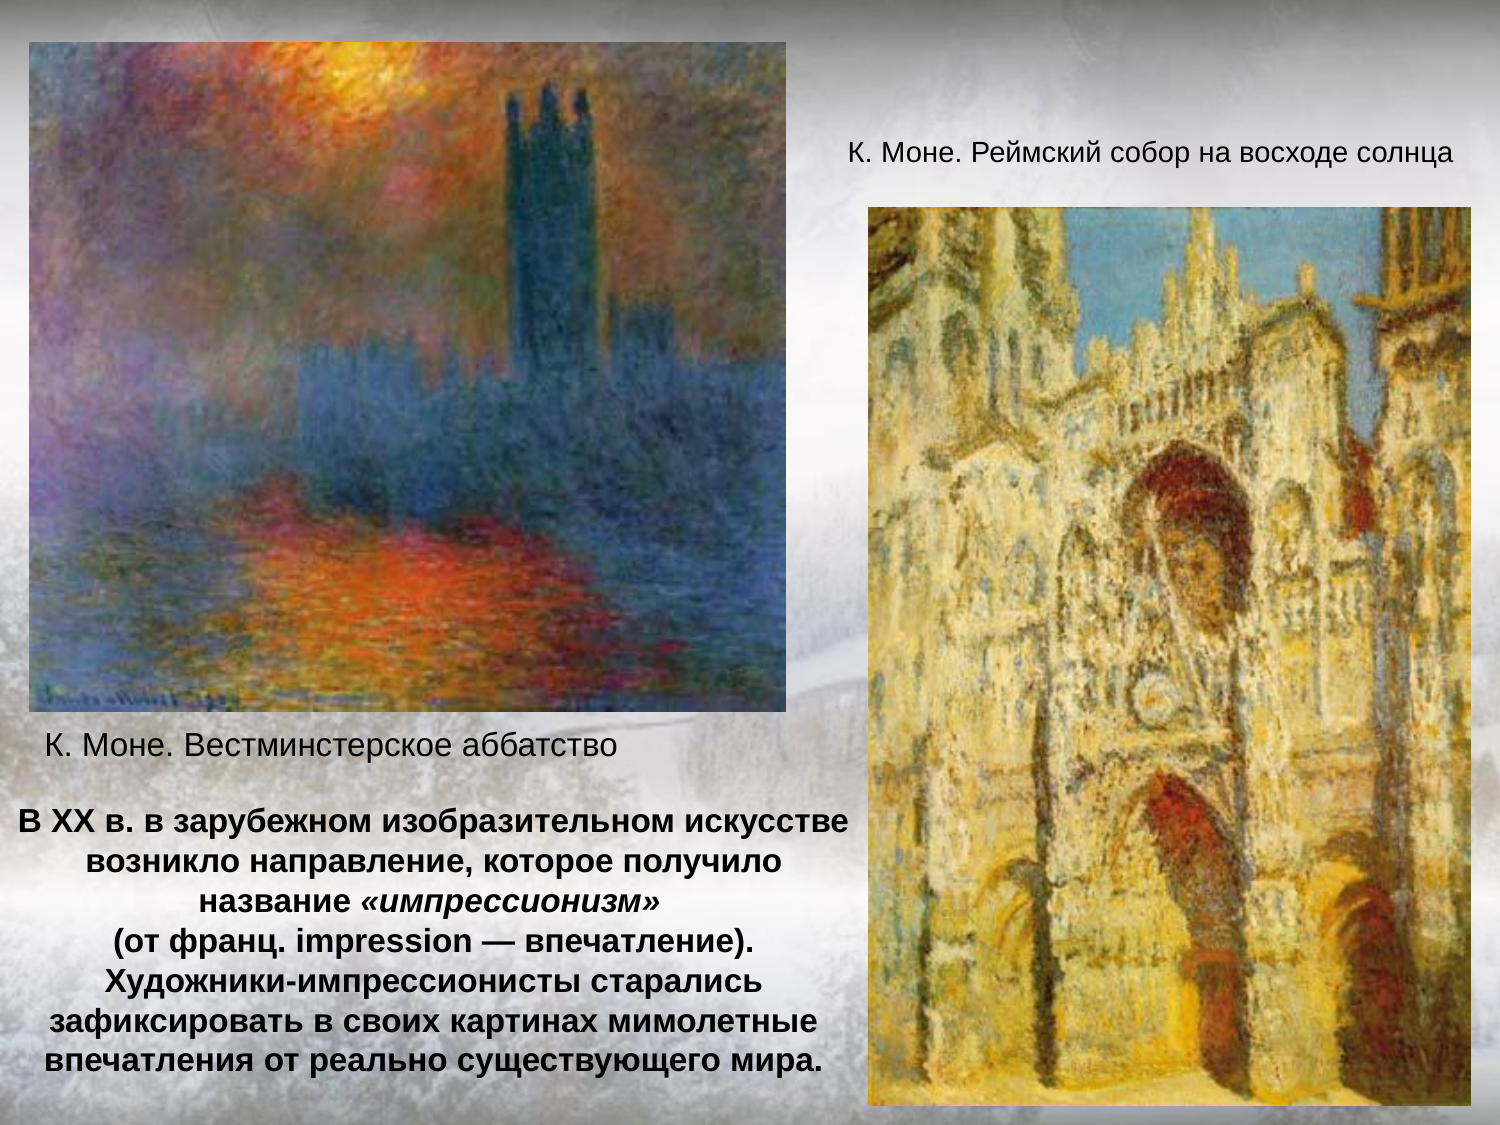

#
К. Моне. Реймский собор на восходе солнца
К. Моне. Вестминстерское аббатство
В XX в. в зарубежном изобразительном искусстве возникло направление, которое получило название «импрессионизм»
(от франц. impression — впечатление). Художники-импрессионисты старались зафиксировать в своих картинах мимолетные впечатления от реально существующего мира.